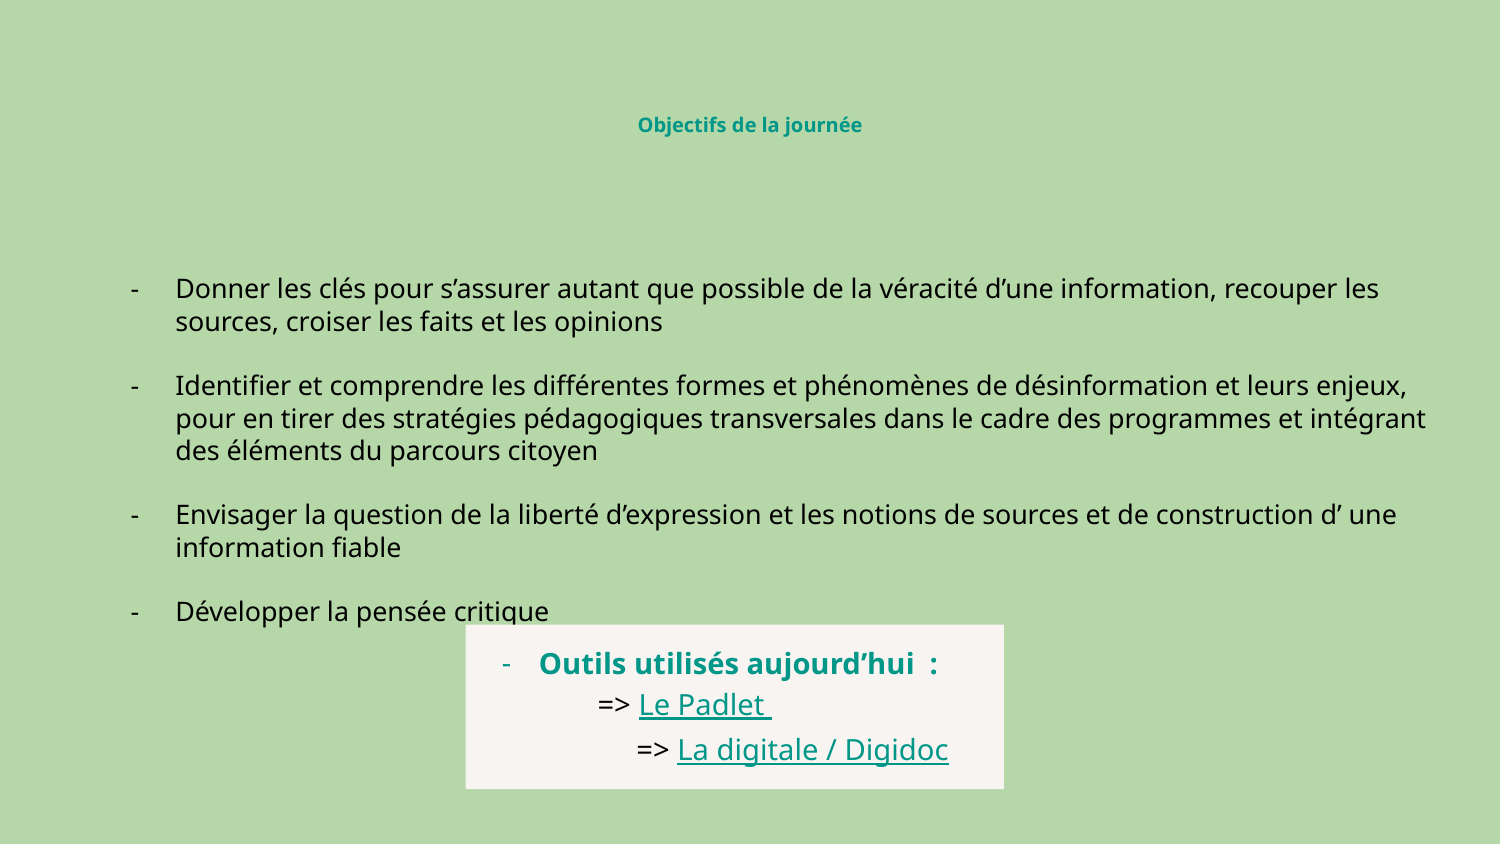

# Objectifs de la journée
Donner les clés pour s’assurer autant que possible de la véracité d’une information, recouper les sources, croiser les faits et les opinions
Identifier et comprendre les différentes formes et phénomènes de désinformation et leurs enjeux, pour en tirer des stratégies pédagogiques transversales dans le cadre des programmes et intégrant des éléments du parcours citoyen
Envisager la question de la liberté d’expression et les notions de sources et de construction d’ une information fiable
Développer la pensée critique
Outils utilisés aujourd’hui :
=> Le Padlet
 => La digitale / Digidoc